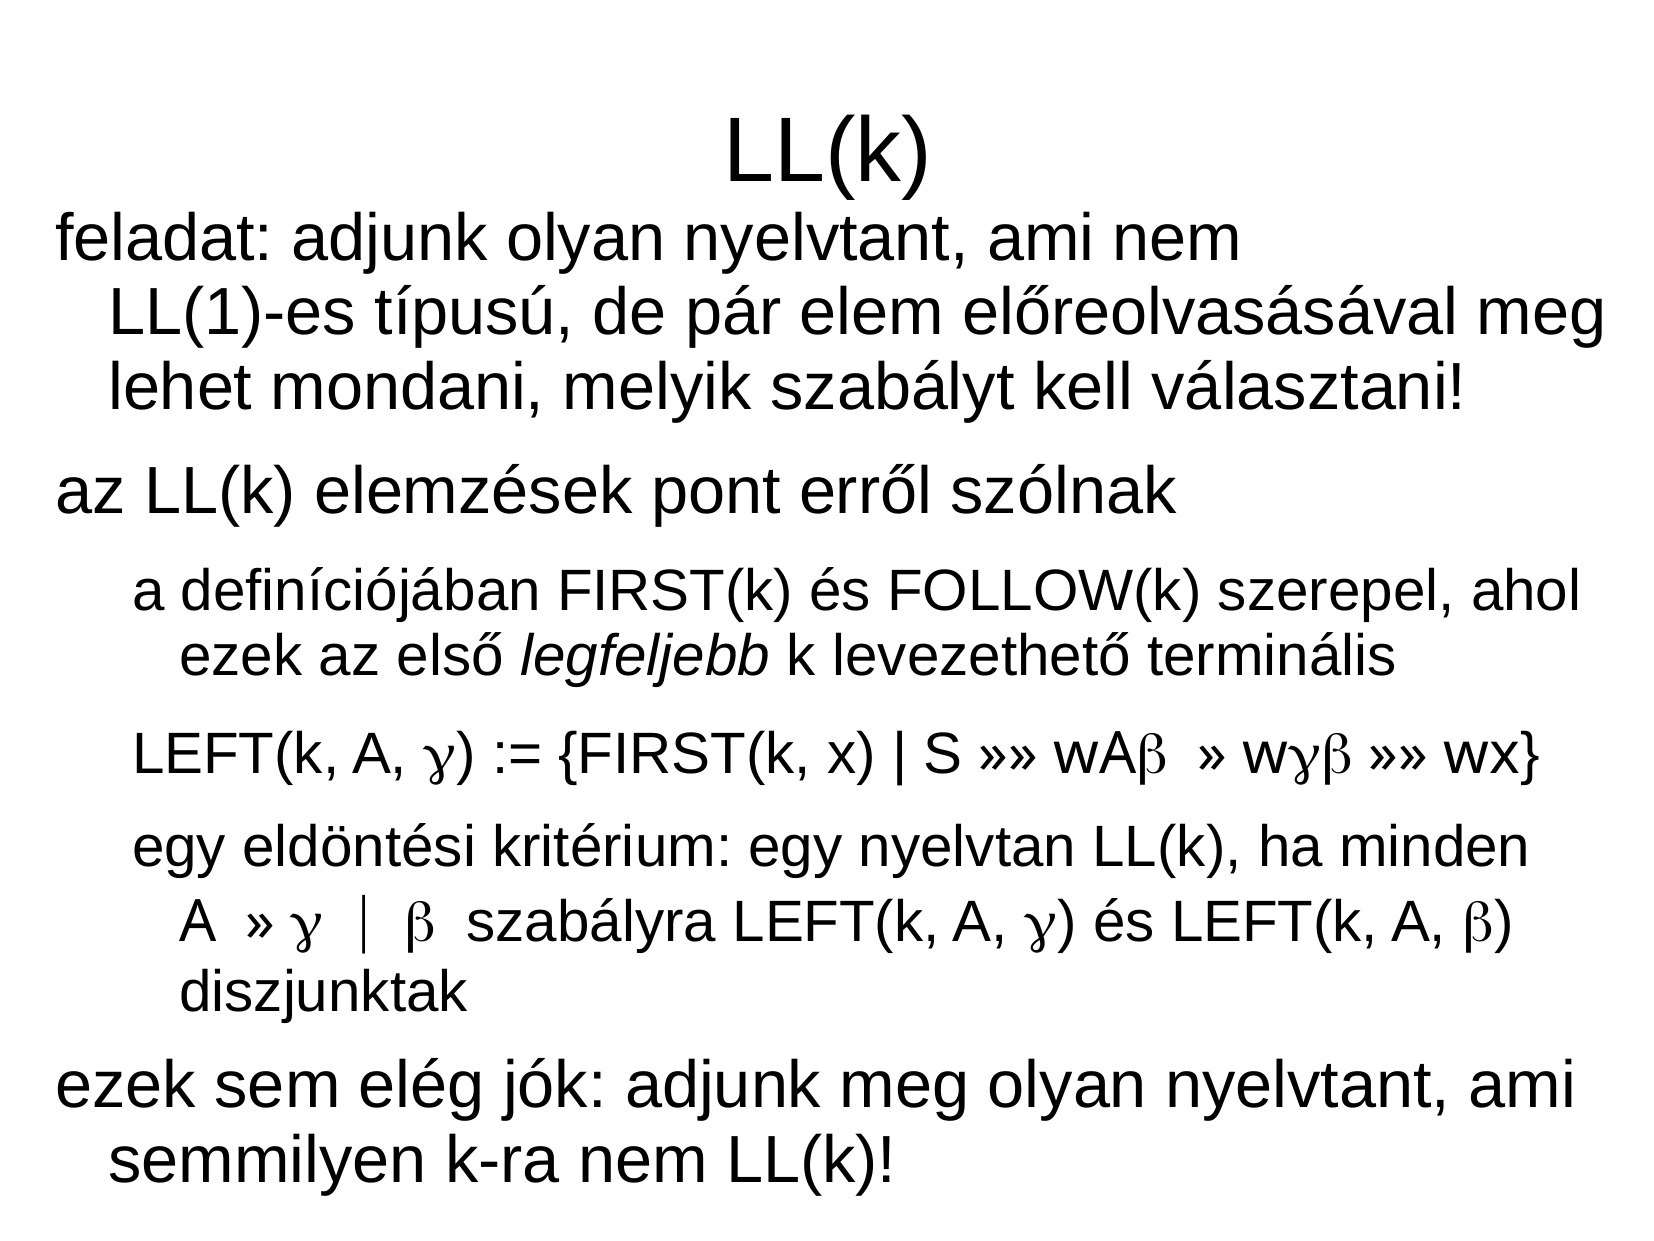

# LL(k)
feladat: adjunk olyan nyelvtant, ami nem
LL(1)-es típusú, de pár elem előreolvasásával meg lehet mondani, melyik szabályt kell választani!
az LL(k) elemzések pont erről szólnak
a definíciójában FIRST(k) és FOLLOW(k) szerepel, ahol ezek az első legfeljebb k levezethető terminális
LEFT(k, A, g) := {FIRST(k, x) | S »» wAb » wgb »» wx}
egy eldöntési kritérium: egy nyelvtan LL(k), ha minden
A » g | b szabályra LEFT(k, A, g) és LEFT(k, A, b) diszjunktak
ezek sem elég jók: adjunk meg olyan nyelvtant, ami semmilyen k-ra nem LL(k)!